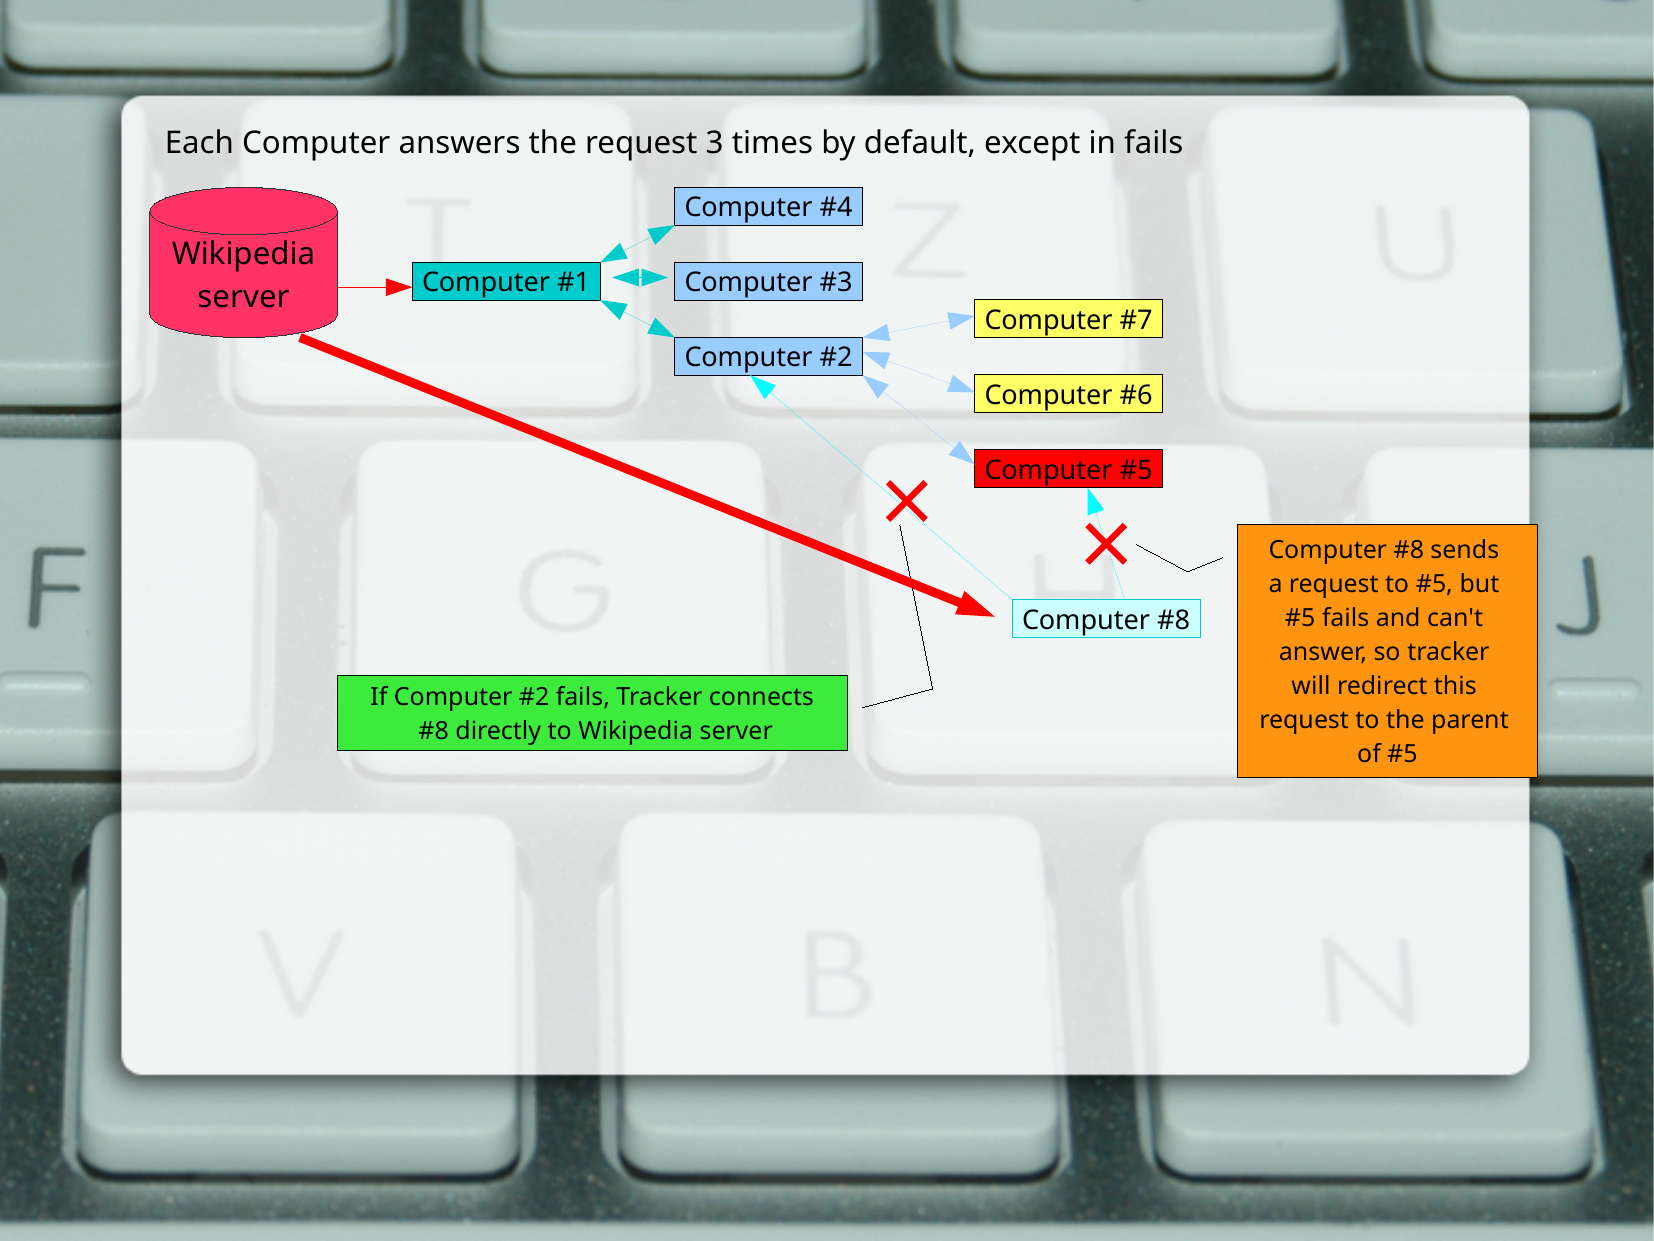

Each Computer answers the request 3 times by default, except in fails
Wikipedia
server
Computer #4
Computer #1
Computer #3
Computer #7
Computer #2
Computer #6
Computer #5
Computer #8 sends
a request to #5, but
#5 fails and can't
answer, so tracker
will redirect this
request to the parent
of #5
Computer #8
If Computer #2 fails, Tracker connects
 #8 directly to Wikipedia server